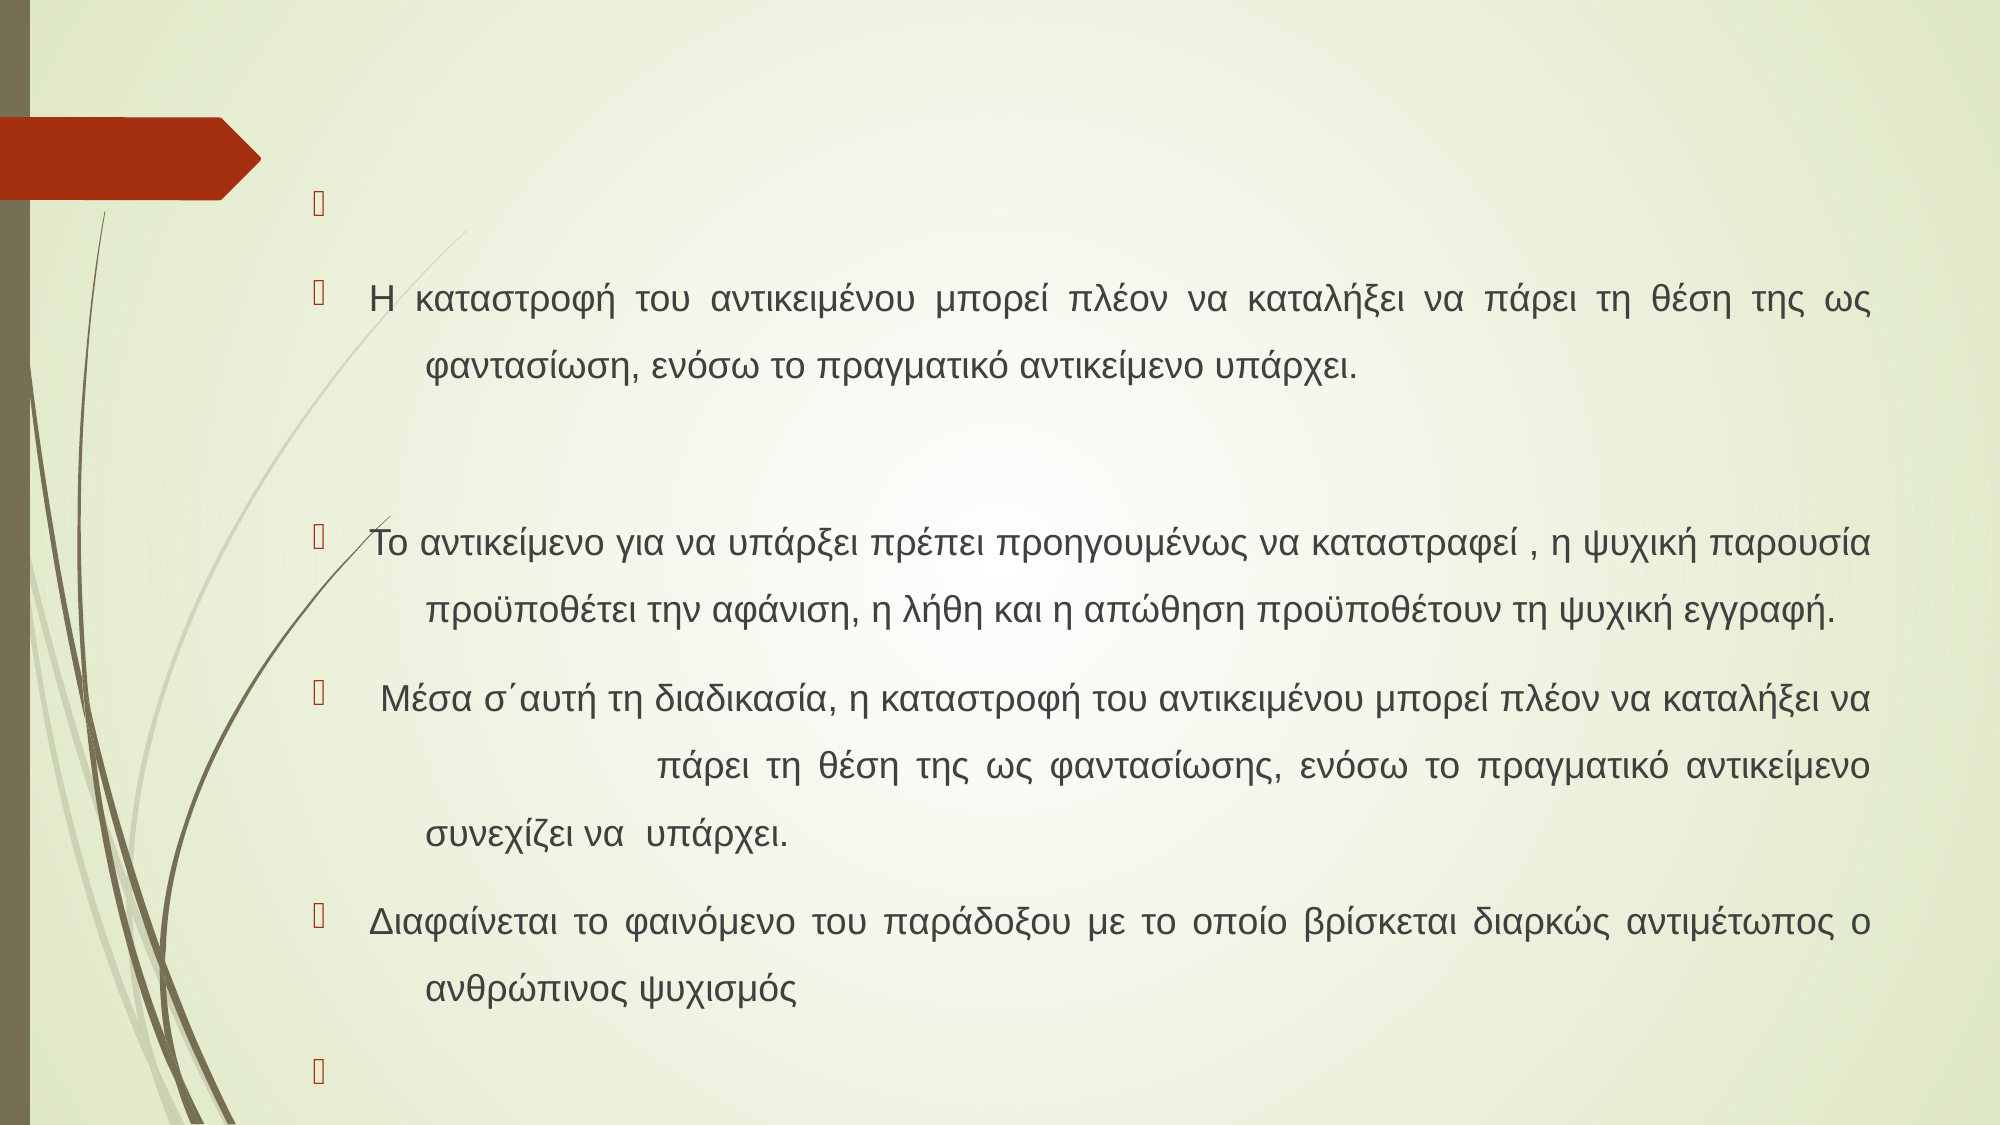

# Η καταστροφή του αντικειμένου μπορεί πλέον να καταλήξει να πάρει τη θέση της ως φαντασίωση, ενόσω το πραγματικό αντικείμενο υπάρχει.
Το αντικείμενο για να υπάρξει πρέπει προηγουμένως να καταστραφεί , η ψυχική παρουσία προϋποθέτει την αφάνιση, η λήθη και η απώθηση προϋποθέτουν τη ψυχική εγγραφή.
 Μέσα σ΄αυτή τη διαδικασία, η καταστροφή του αντικειμένου μπορεί πλέον να καταλήξει να πάρει τη θέση της ως φαντασίωσης, ενόσω το πραγματικό αντικείμενο συνεχίζει να υπάρχει.
Διαφαίνεται το φαινόμενο του παράδοξου με το οποίο βρίσκεται διαρκώς αντιμέτωπος ο ανθρώπινος ψυχισμός